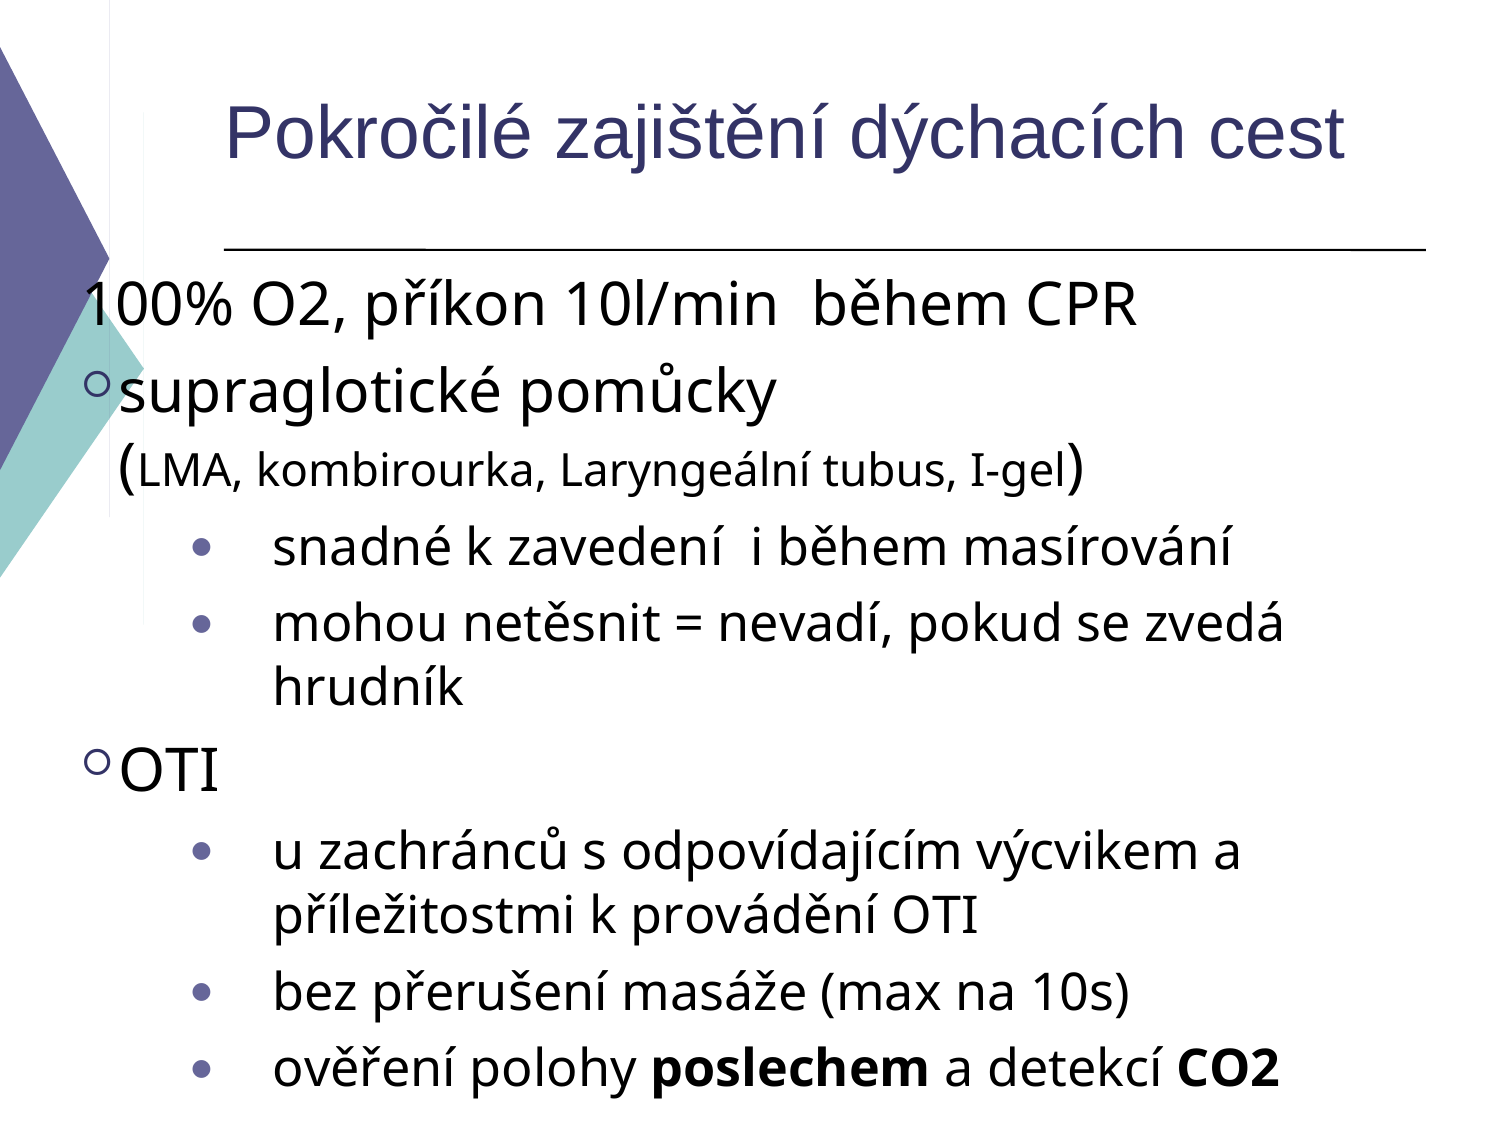

# Pokročilé zajištění dýchacích cest
100% O2, příkon 10l/min během CPR
supraglotické pomůcky
(LMA, kombirourka, Laryngeální tubus, I-gel)
snadné k zavedení i během masírování
mohou netěsnit = nevadí, pokud se zvedá hrudník
OTI
u zachránců s odpovídajícím výcvikem a příležitostmi k provádění OTI
bez přerušení masáže (max na 10s)
ověření polohy poslechem a detekcí CO2